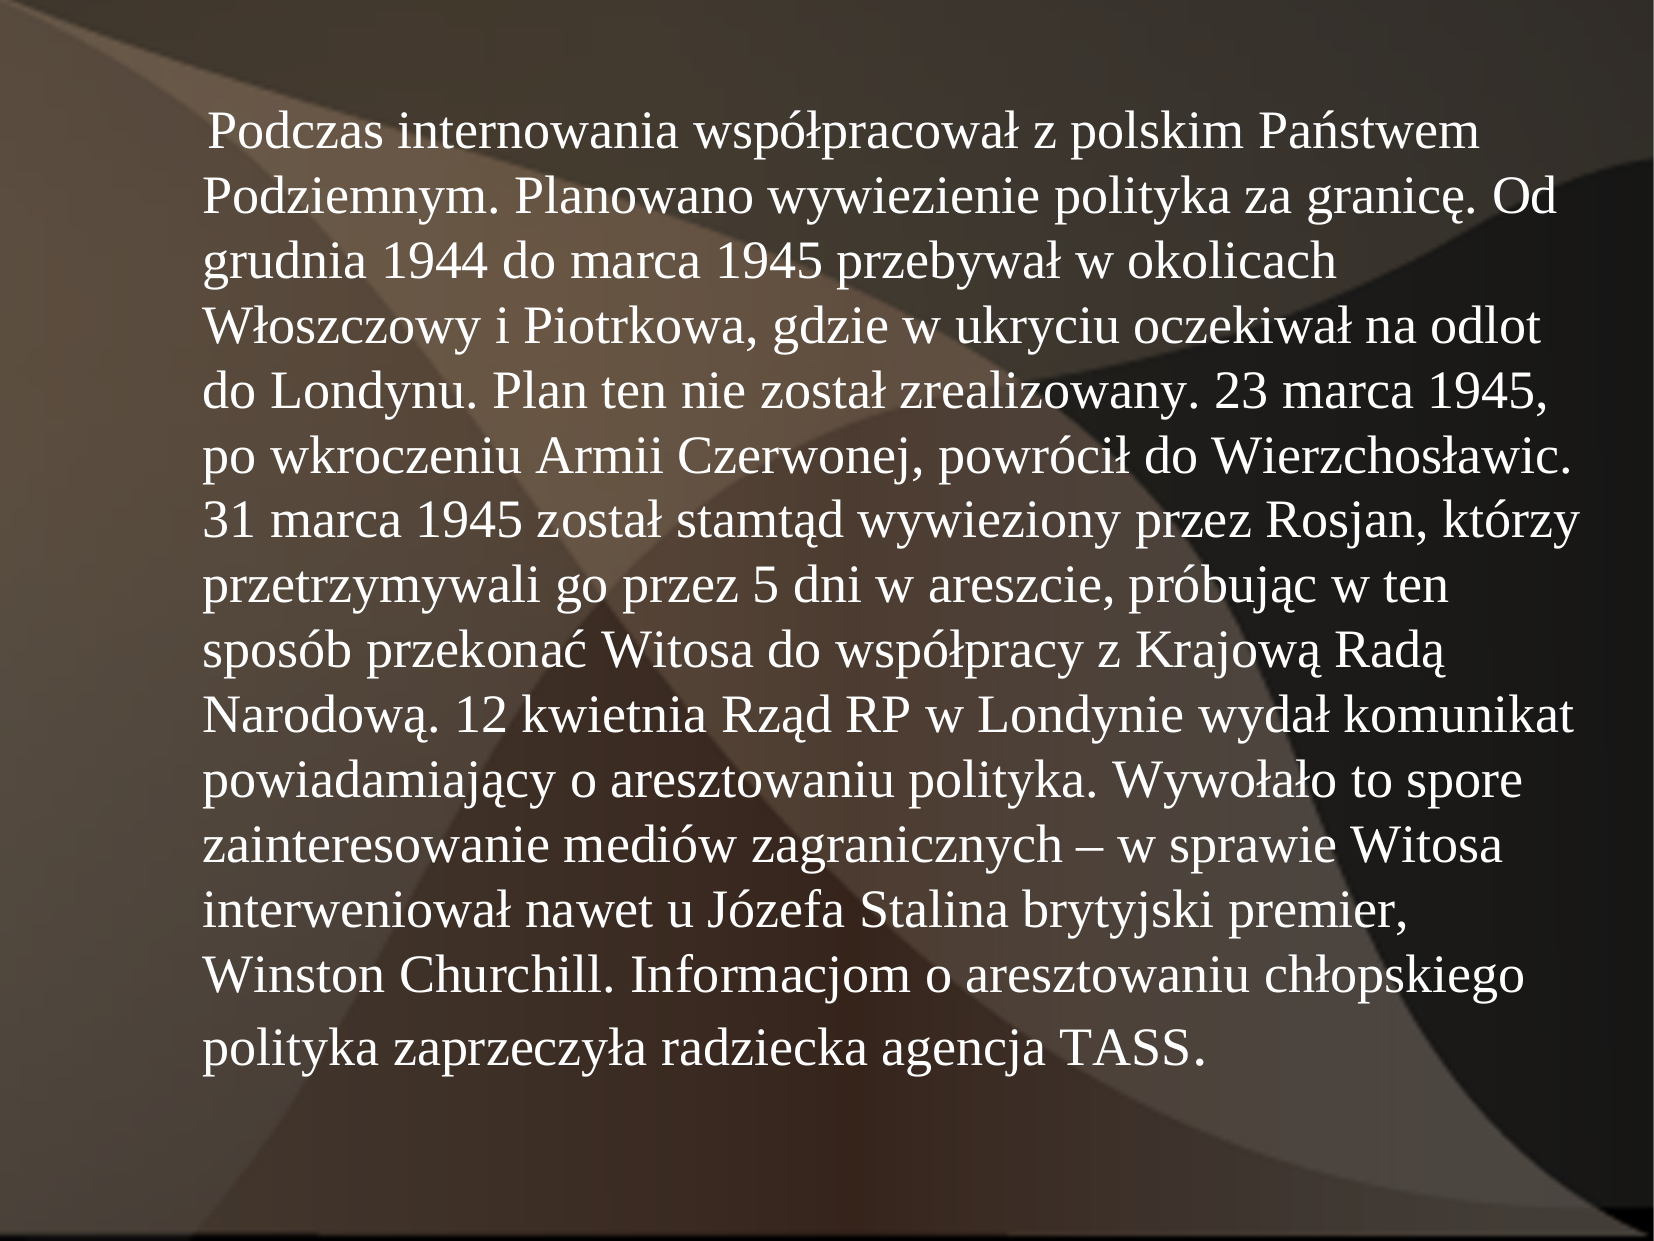

# Podczas internowania współpracował z polskim Państwem Podziemnym. Planowano wywiezienie polityka za granicę. Od grudnia 1944 do marca 1945 przebywał w okolicach Włoszczowy i Piotrkowa, gdzie w ukryciu oczekiwał na odlot do Londynu. Plan ten nie został zrealizowany. 23 marca 1945, po wkroczeniu Armii Czerwonej, powrócił do Wierzchosławic. 31 marca 1945 został stamtąd wywieziony przez Rosjan, którzy przetrzymywali go przez 5 dni w areszcie, próbując w ten sposób przekonać Witosa do współpracy z Krajową Radą Narodową. 12 kwietnia Rząd RP w Londynie wydał komunikat powiadamiający o aresztowaniu polityka. Wywołało to spore zainteresowanie mediów zagranicznych – w sprawie Witosa interweniował nawet u Józefa Stalina brytyjski premier, Winston Churchill. Informacjom o aresztowaniu chłopskiego polityka zaprzeczyła radziecka agencja TASS.